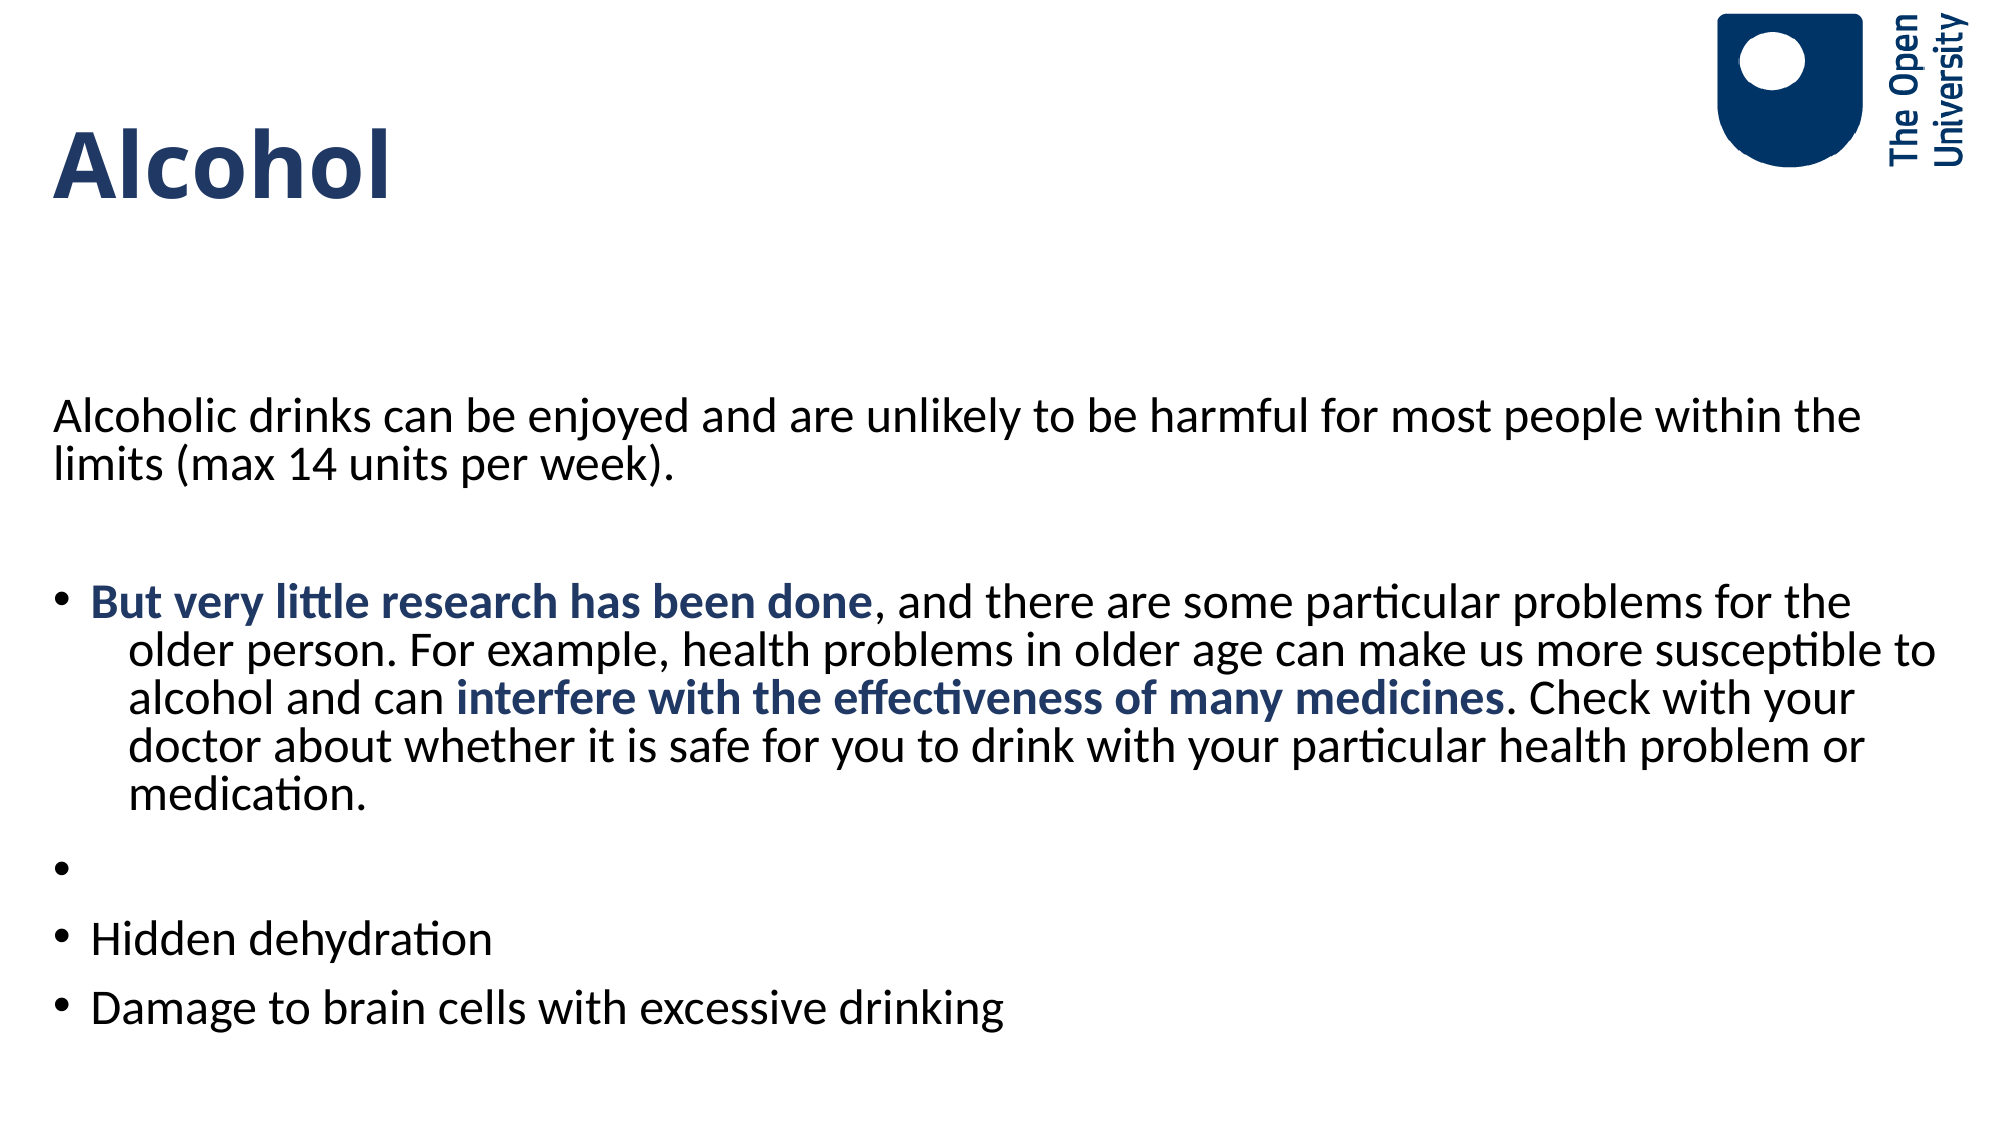

# Alcohol
Alcoholic drinks can be enjoyed and are unlikely to be harmful for most people within the limits (max 14 units per week).
But very little research has been done, and there are some particular problems for the older person. For example, health problems in older age can make us more susceptible to alcohol and can interfere with the effectiveness of many medicines. Check with your doctor about whether it is safe for you to drink with your particular health problem or medication.
Hidden dehydration
Damage to brain cells with excessive drinking